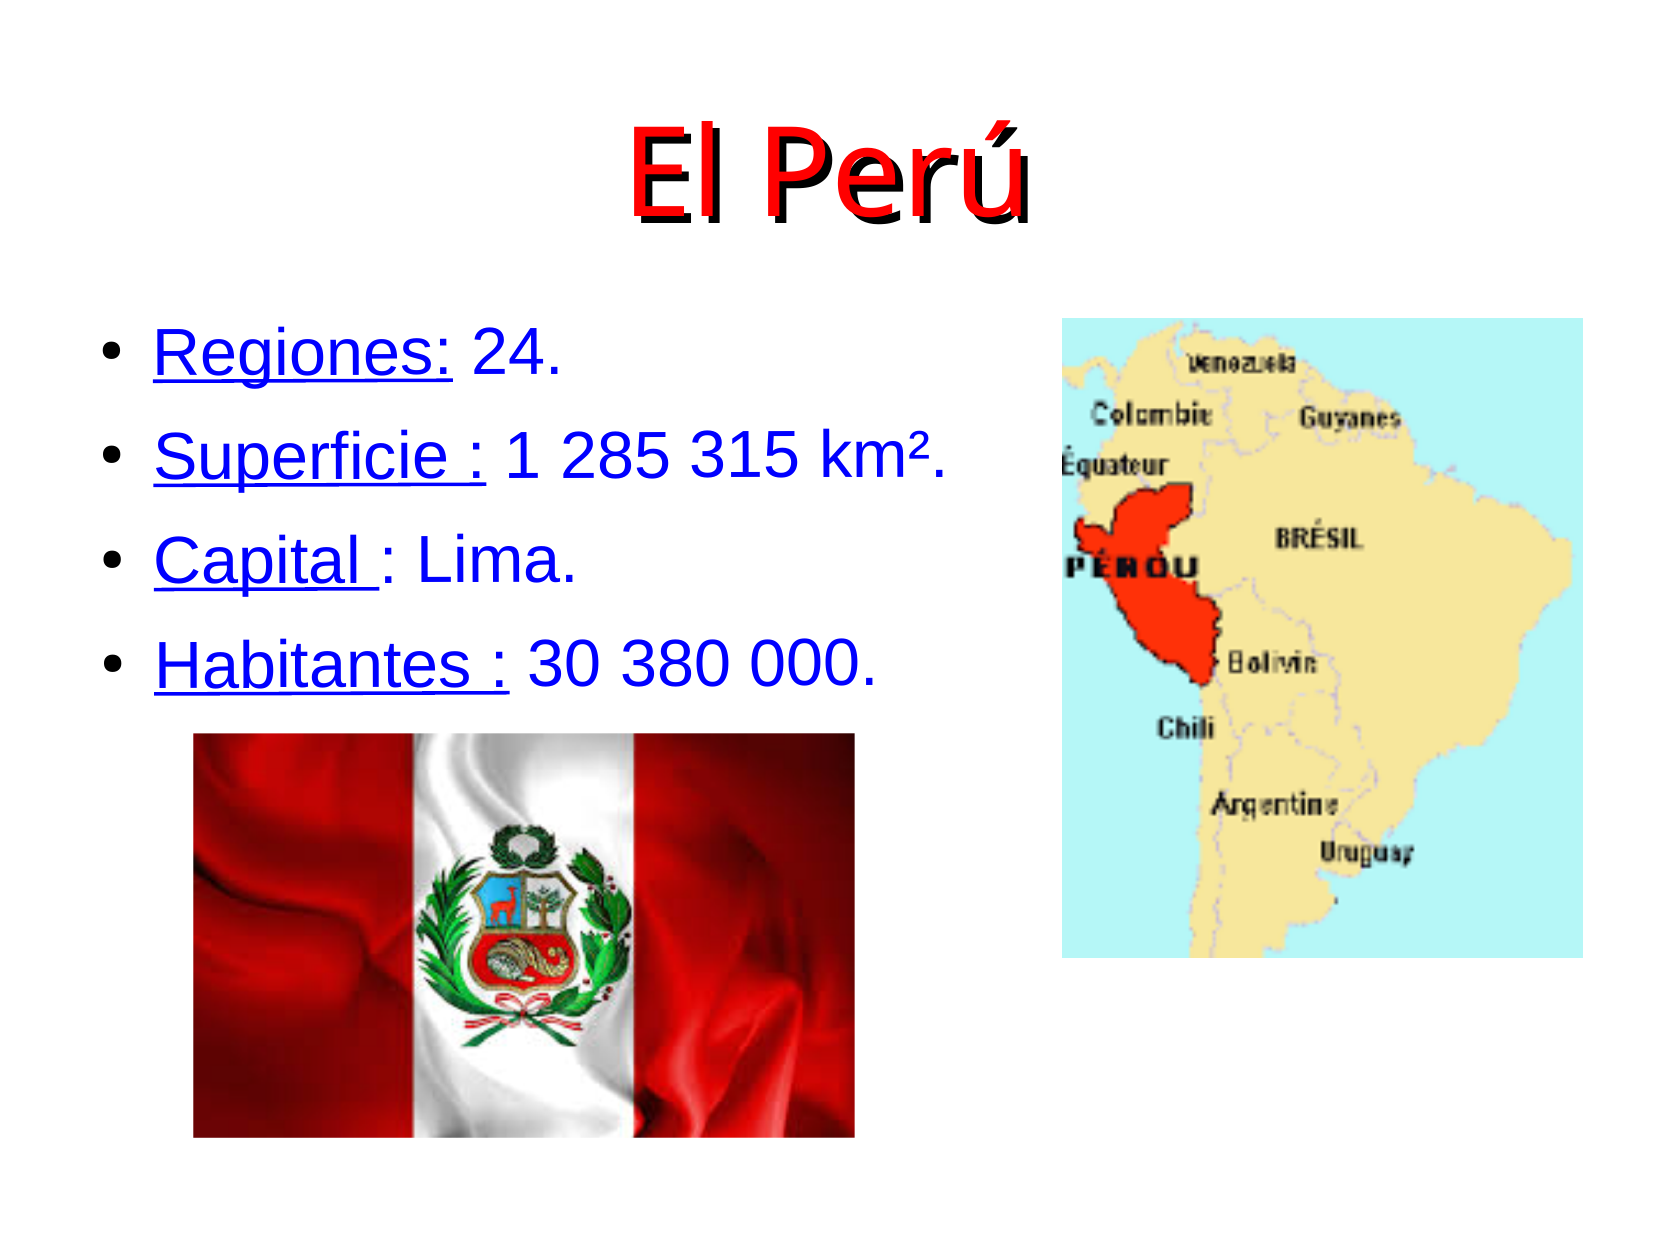

# El Perú
Regiones: 24.
Superficie : 1 285 315 km².
Capital : Lima.
Habitantes : 30 380 000.